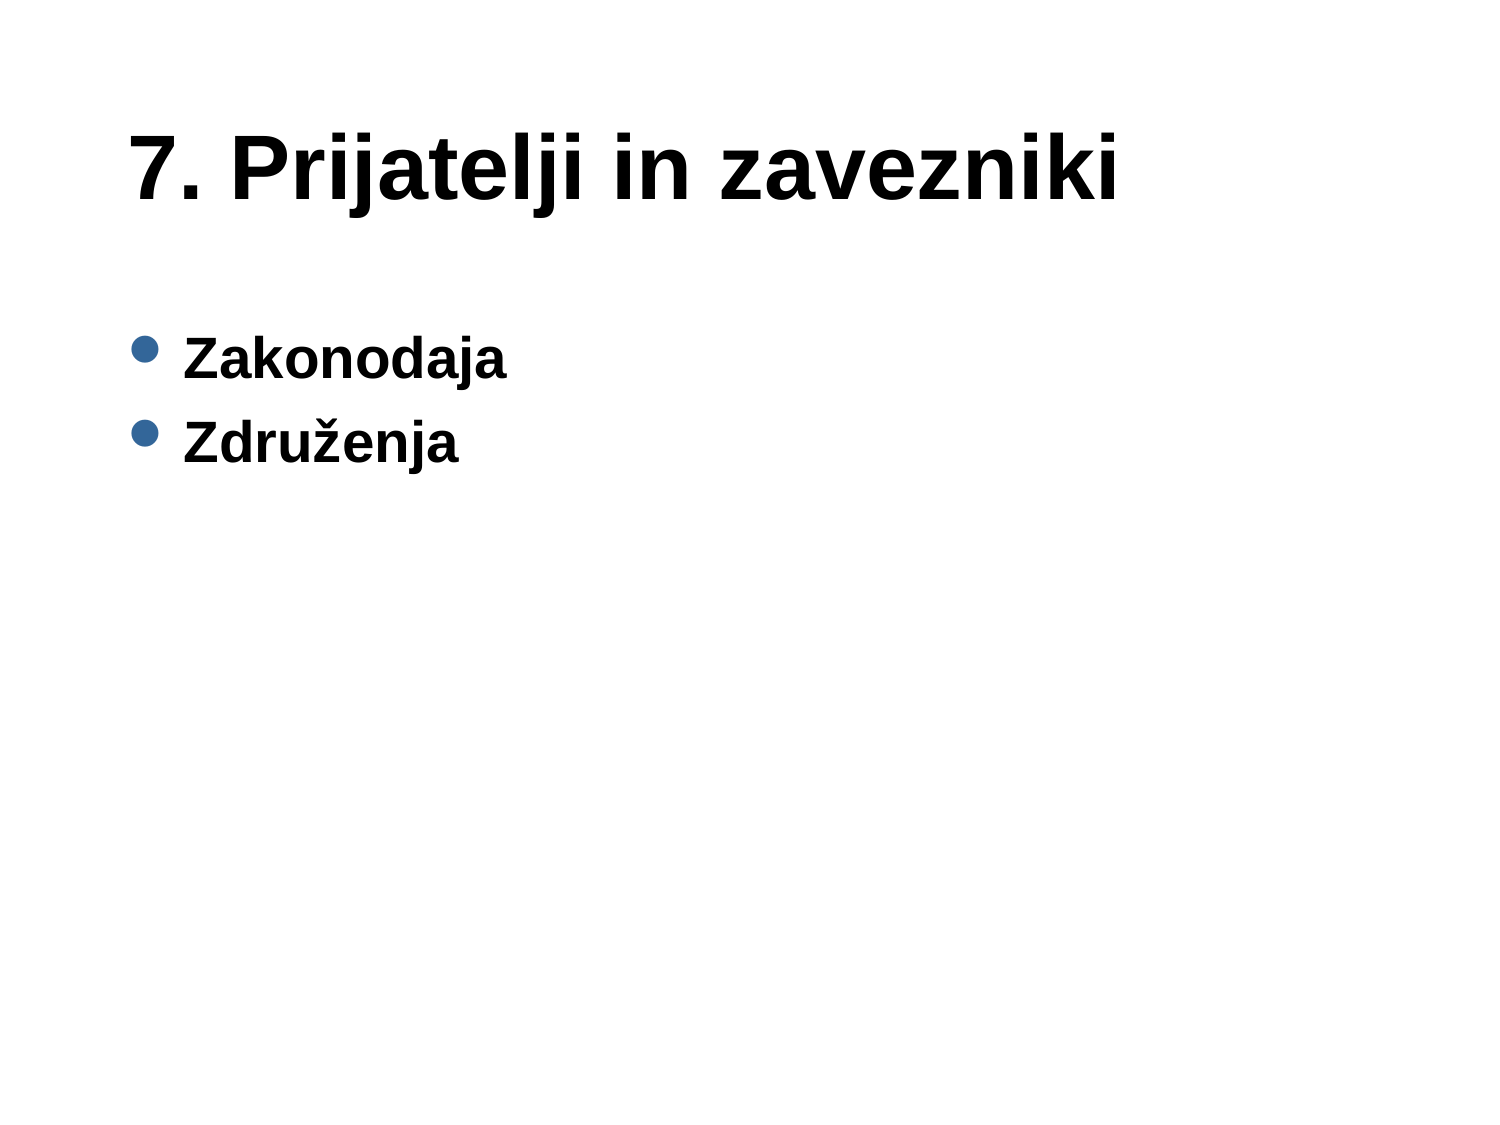

# 7. Prijatelji in zavezniki
Zakonodaja
Združenja